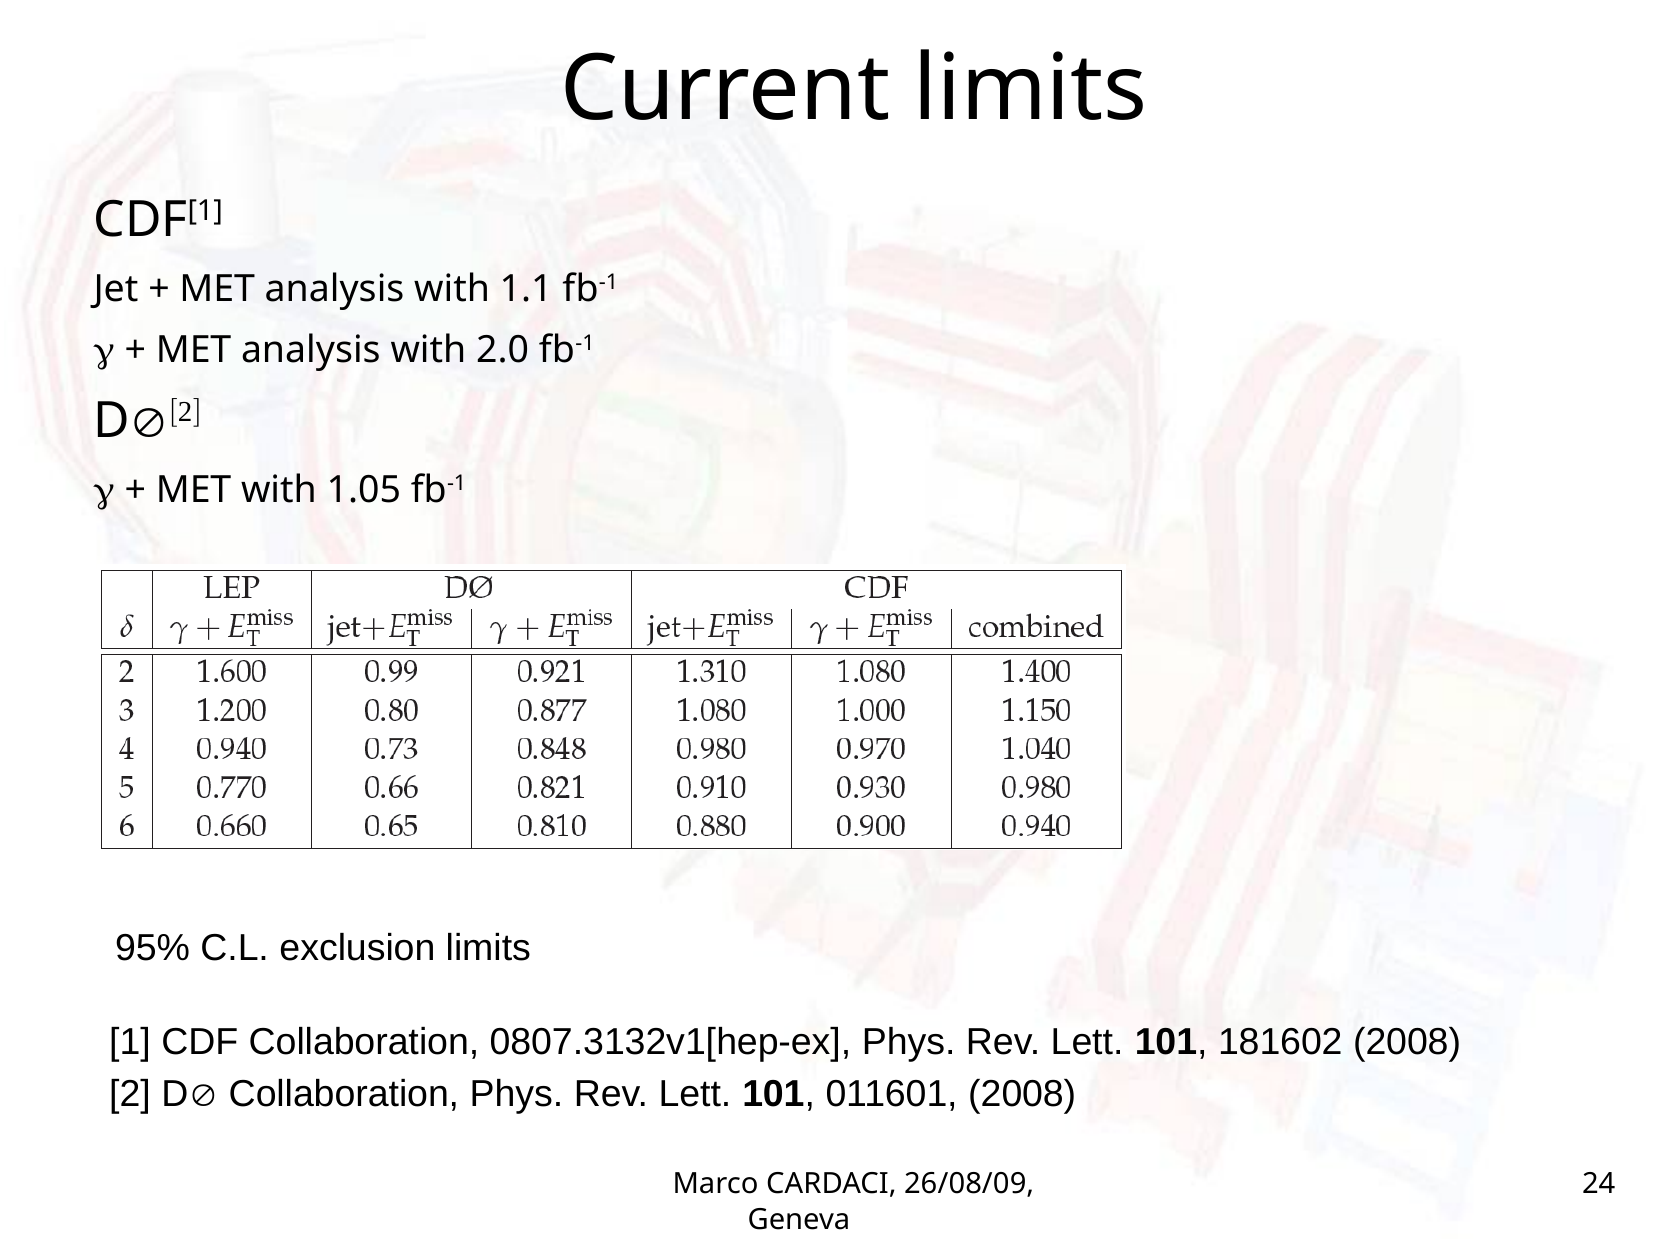

# Current limits
CDF[1]
Jet + MET analysis with 1.1 fb-1
 + MET analysis with 2.0 fb-1
D[2]
 + MET with 1.05 fb-1
95% C.L. exclusion limits
[1] CDF Collaboration, 0807.3132v1[hep-ex], Phys. Rev. Lett. 101, 181602 (2008)
[2] D Collaboration, Phys. Rev. Lett. 101, 011601, (2008)
Marco CARDACI, 26/08/09, Geneva
24